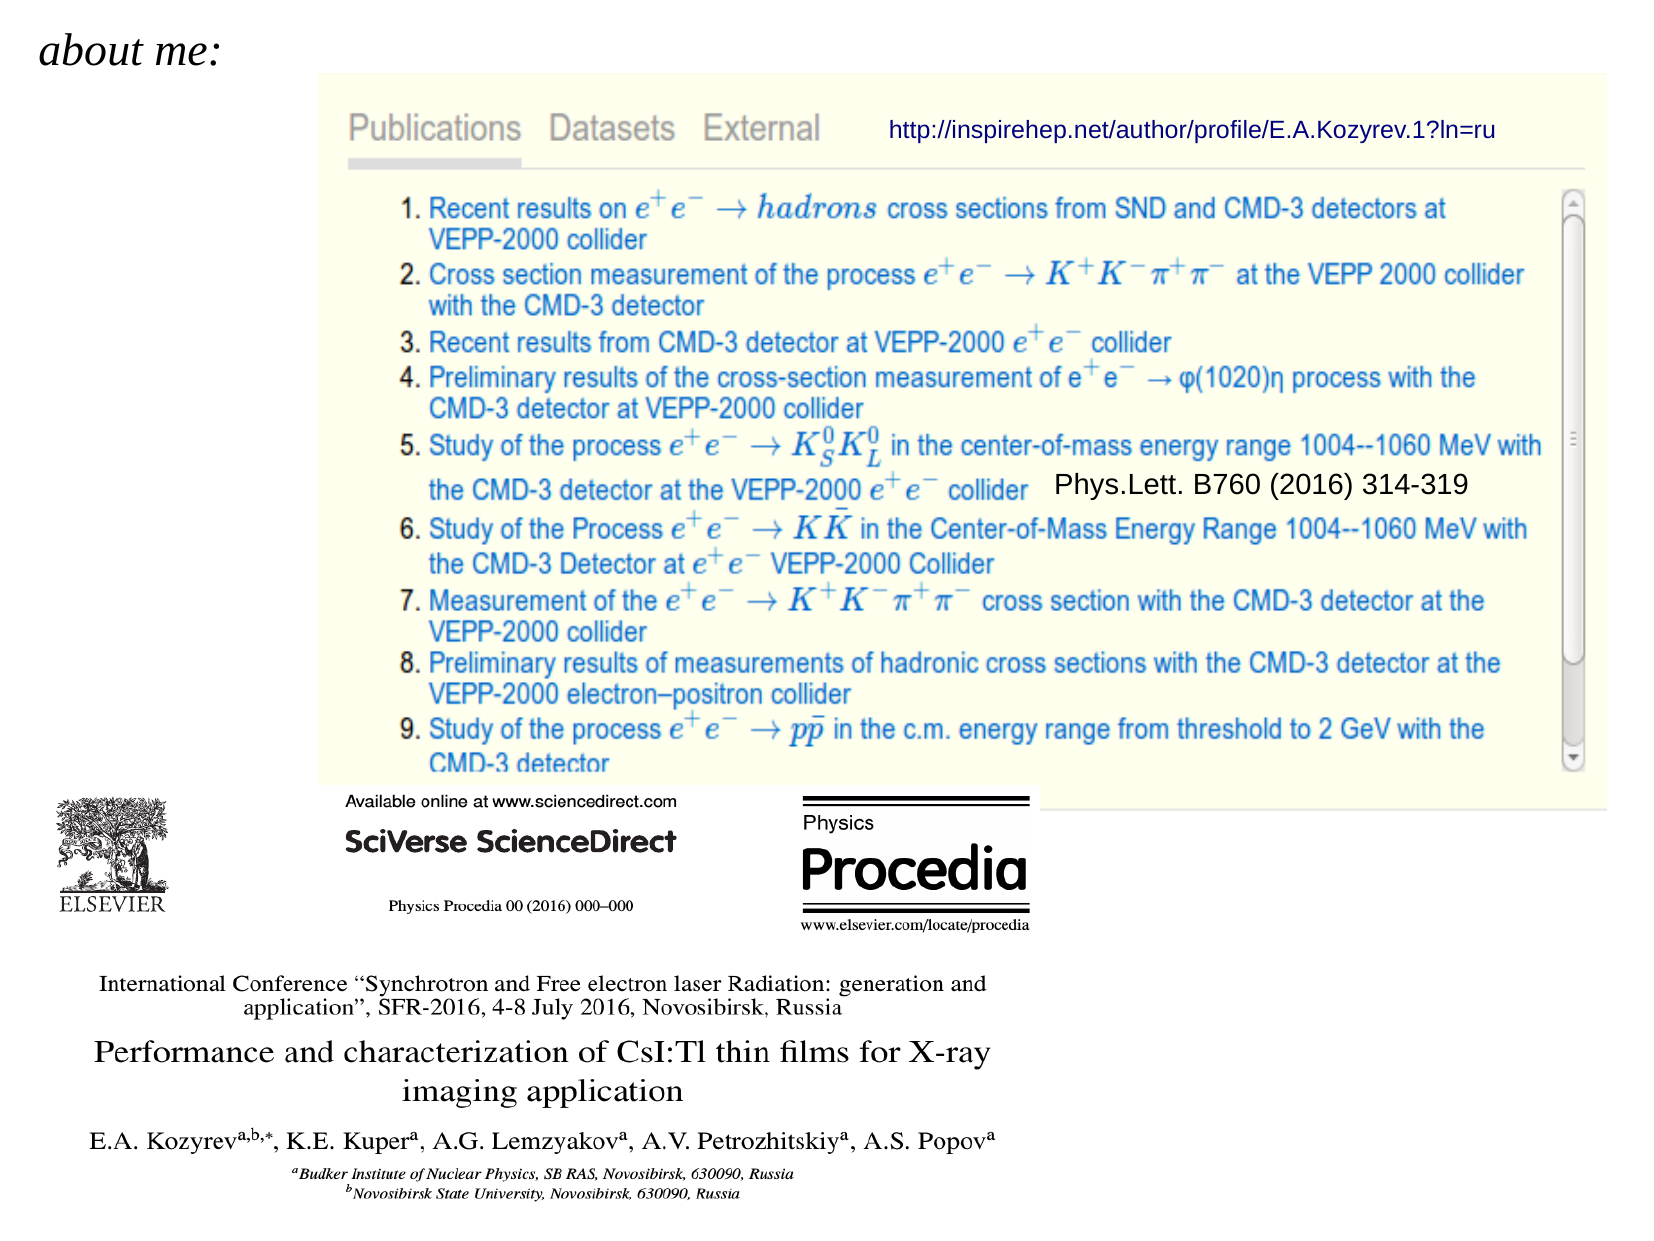

about me:
http://inspirehep.net/author/profile/E.A.Kozyrev.1?ln=ru
Phys.Lett. B760 (2016) 314-319